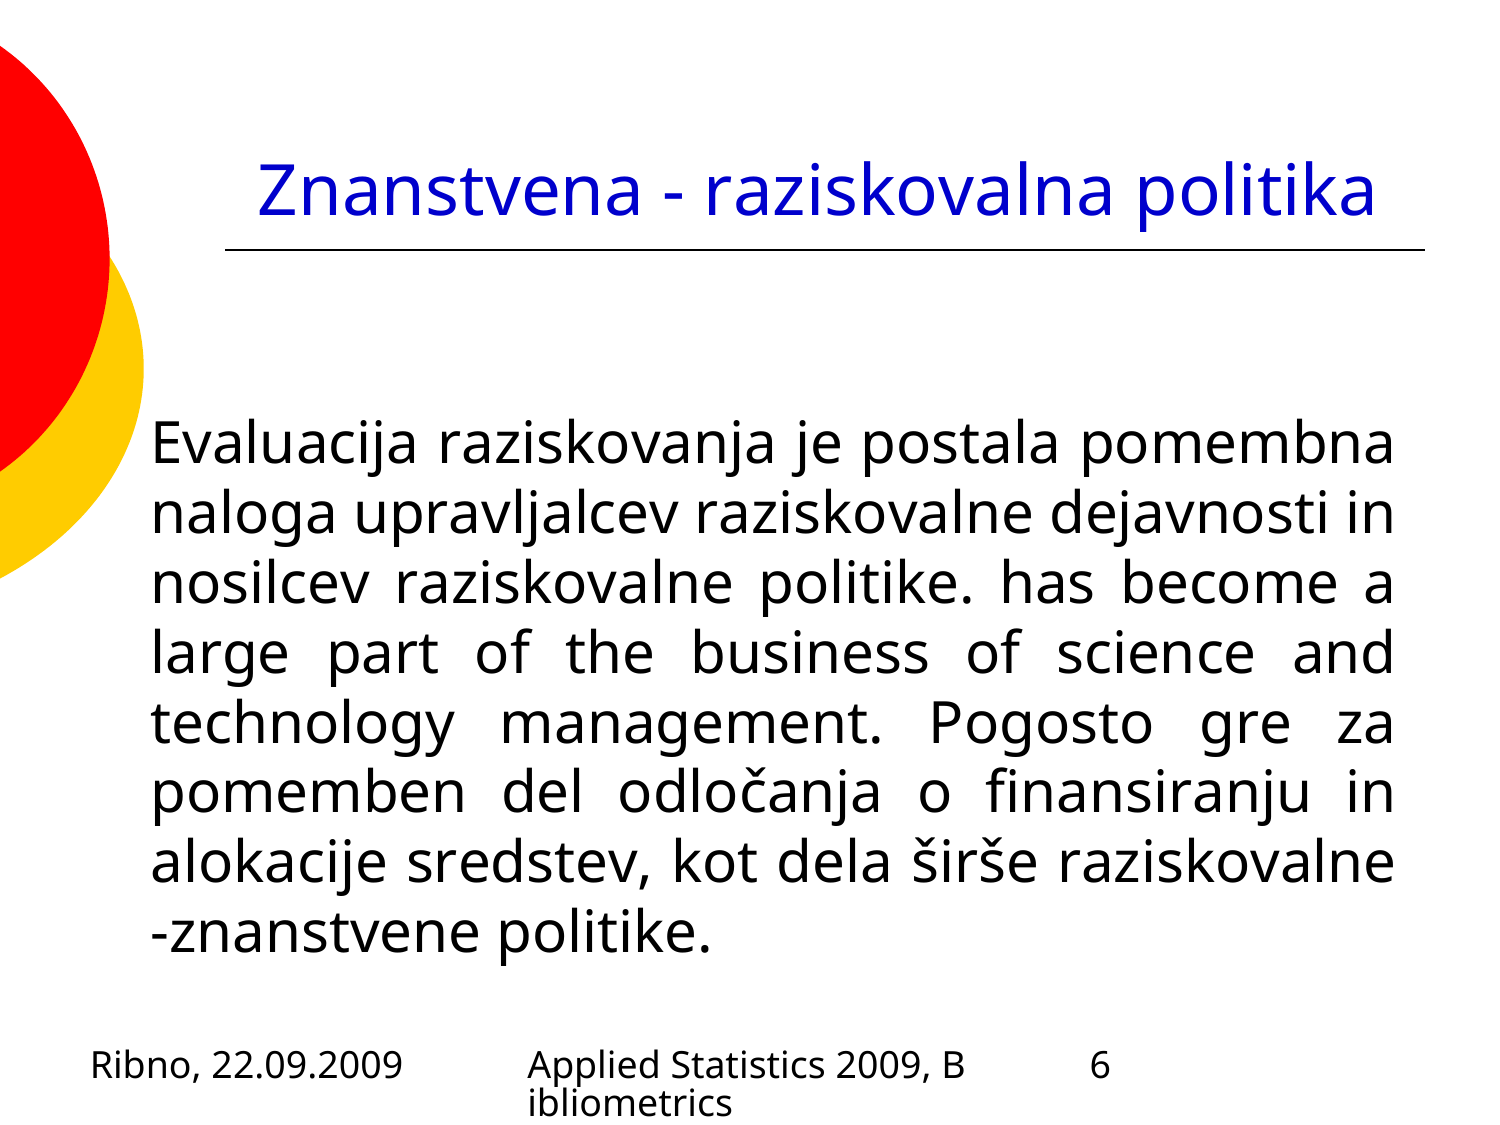

# Znanstvena - raziskovalna politika
Evaluacija raziskovanja je postala pomembna naloga upravljalcev raziskovalne dejavnosti in nosilcev raziskovalne politike. has become a large part of the business of science and technology management. Pogosto gre za pomemben del odločanja o finansiranju in alokacije sredstev, kot dela širše raziskovalne -znanstvene politike.
Ribno, 22.09.2009
Applied Statistics 2009, Bibliometrics
6